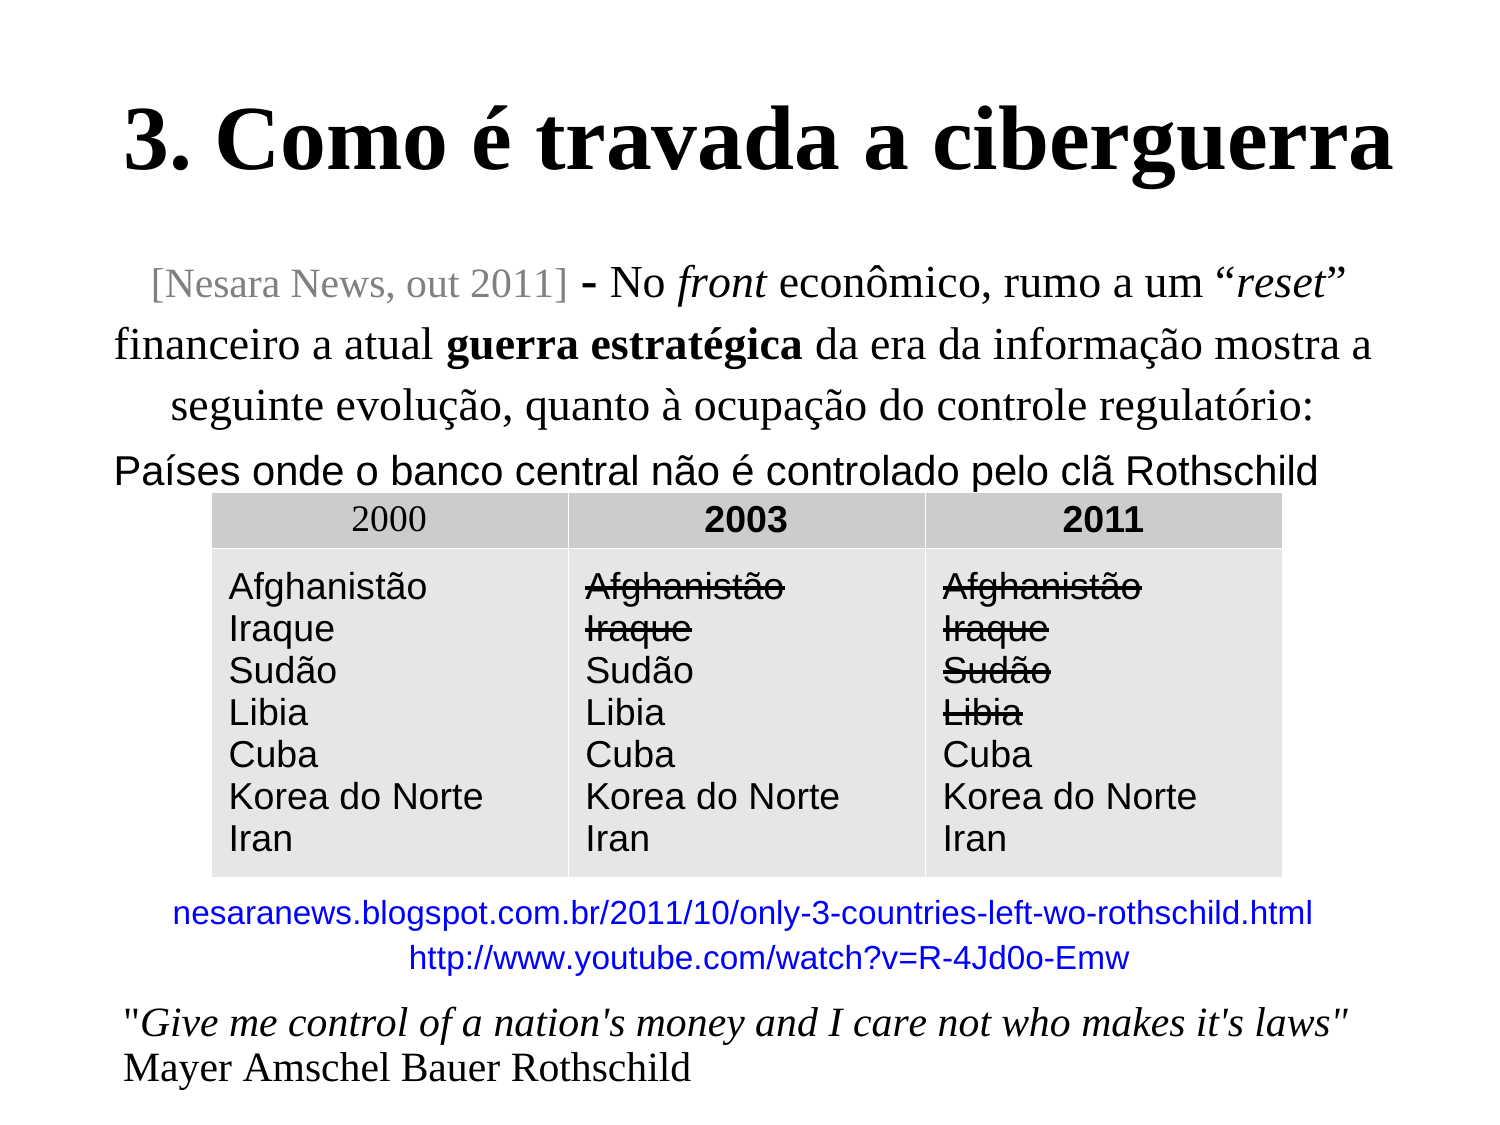

# 3. Como é travada a ciberguerra
 [Nesara News, out 2011] - No front econômico, rumo a um “reset” financeiro a atual guerra estratégica da era da informação mostra a seguinte evolução, quanto à ocupação do controle regulatório:
Países onde o banco central não é controlado pelo clã Rothschild
| 2000 | 2003 | 2011 |
| --- | --- | --- |
| Afghanistão Iraque Sudão Libia Cuba Korea do Norte Iran | Afghanistão Iraque Sudão Libia Cuba Korea do Norte Iran | Afghanistão Iraque Sudão Libia Cuba Korea do Norte Iran |
nesaranews.blogspot.com.br/2011/10/only-3-countries-left-wo-rothschild.html
http://www.youtube.com/watch?v=R-4Jd0o-Emw
 "Give me control of a nation's money and I care not who makes it's laws"
 Mayer Amschel Bauer Rothschild